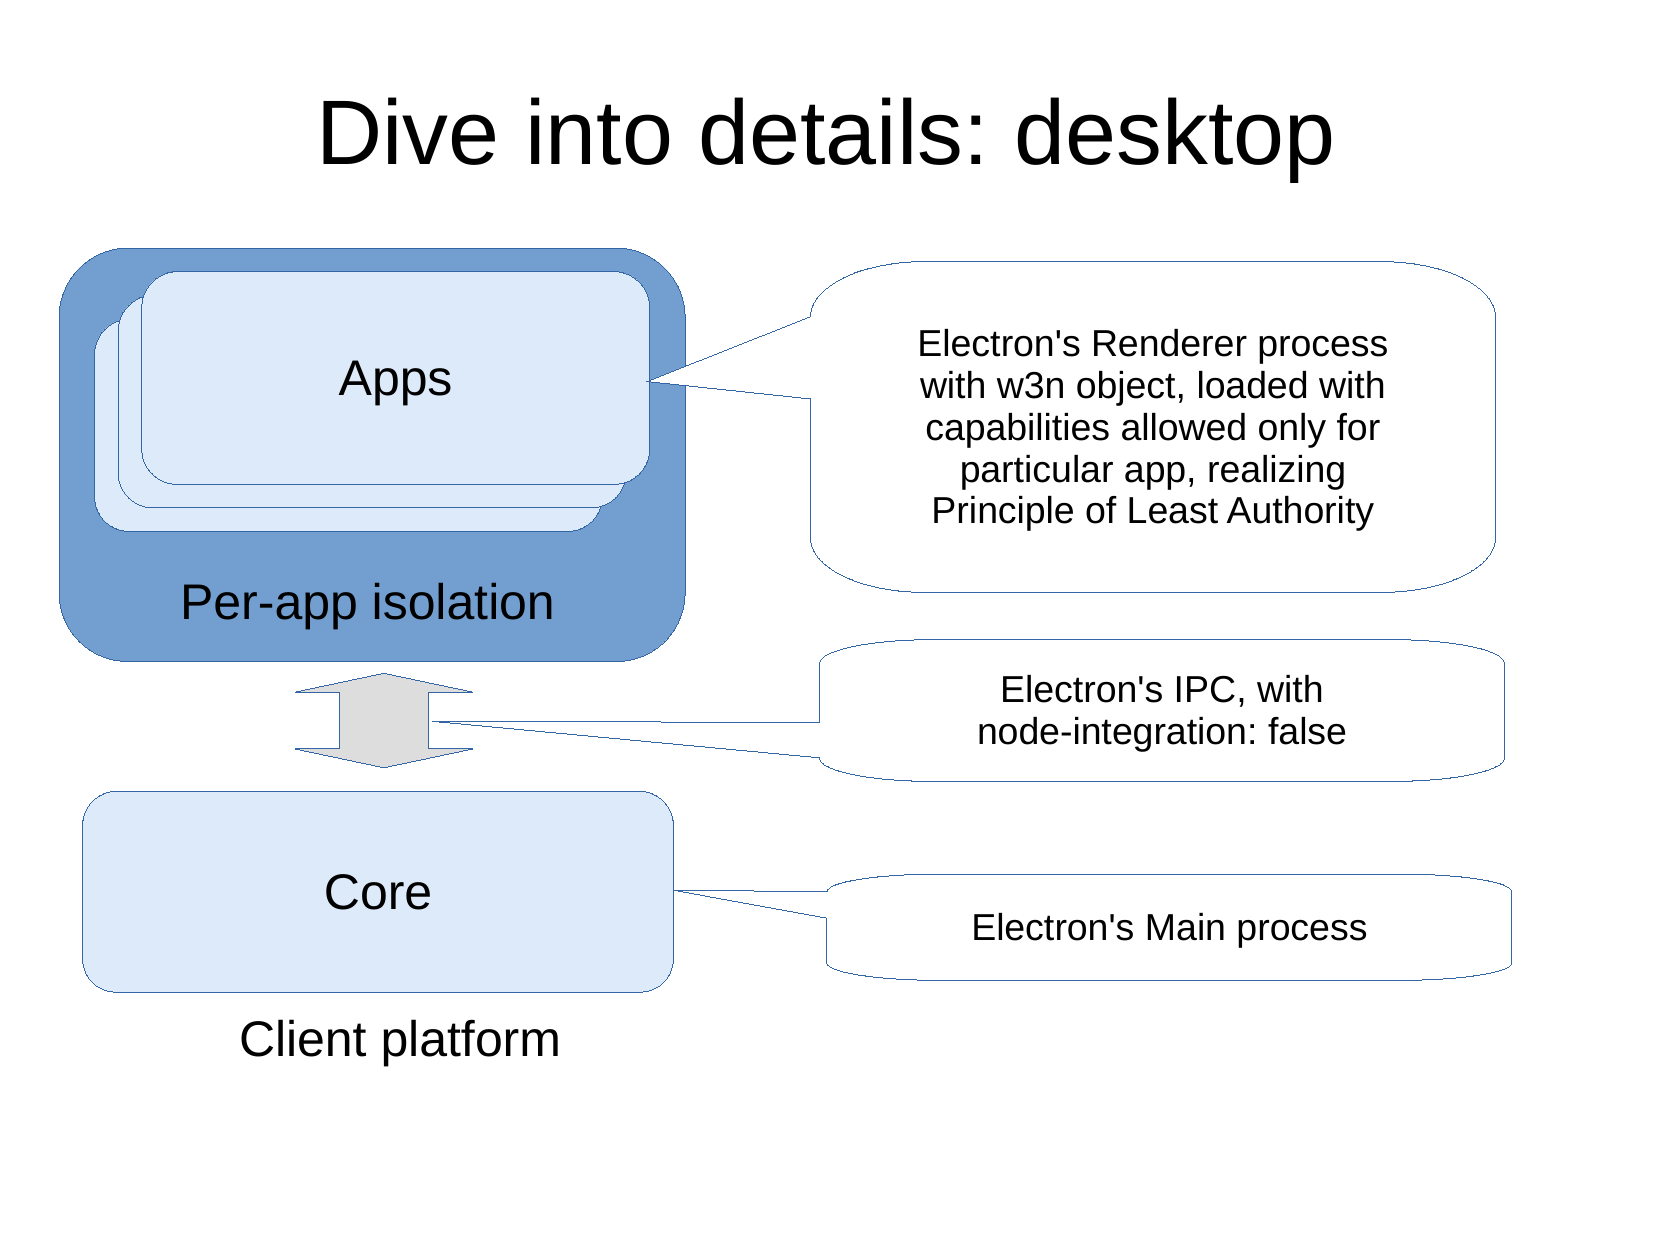

# Dive into details: desktop
Electron's Renderer process
with w3n object, loaded with
capabilities allowed only for
particular app, realizing
Principle of Least Authority
Apps
Apps
Apps
Per-app isolation
Electron's IPC, with
node-integration: false
Core
Electron's Main process
Client platform